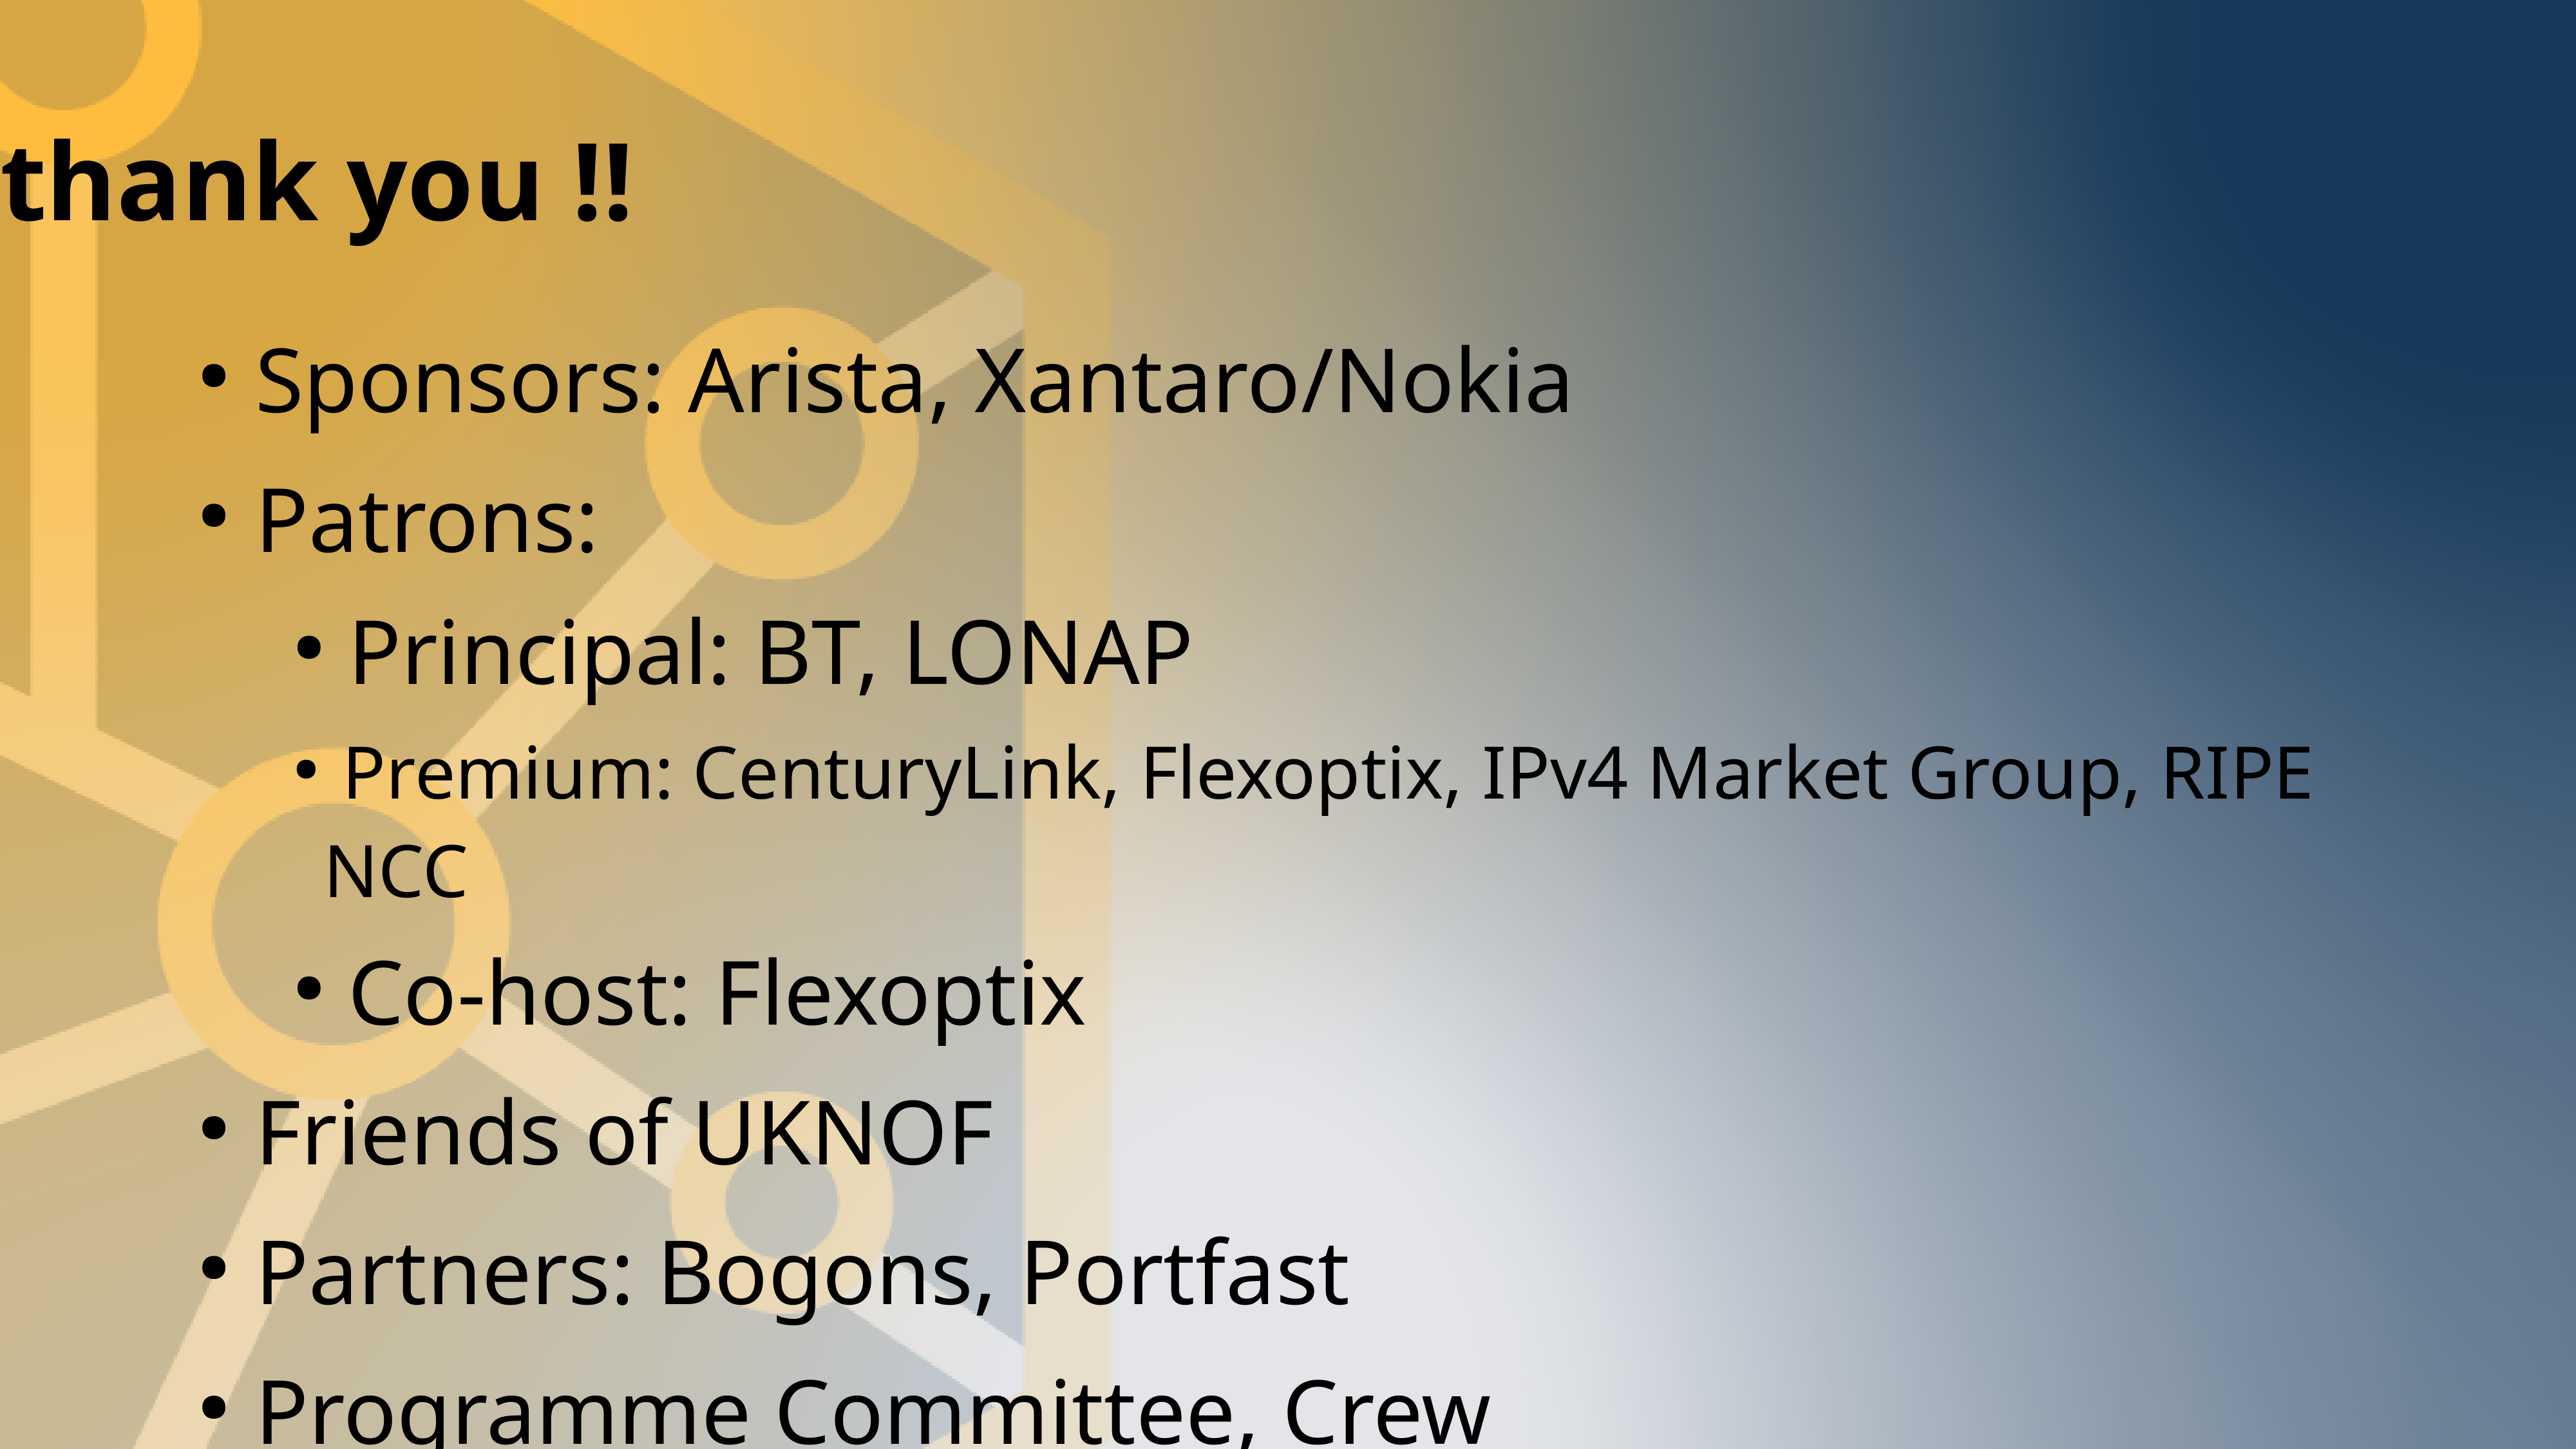

# thank you !!
 Sponsors: Arista, Xantaro/Nokia
 Patrons:
 Principal: BT, LONAP
 Premium: CenturyLink, Flexoptix, IPv4 Market Group, RIPE NCC
 Co-host: Flexoptix
 Friends of UKNOF
 Partners: Bogons, Portfast
 Programme Committee, Crew
 All our speakers